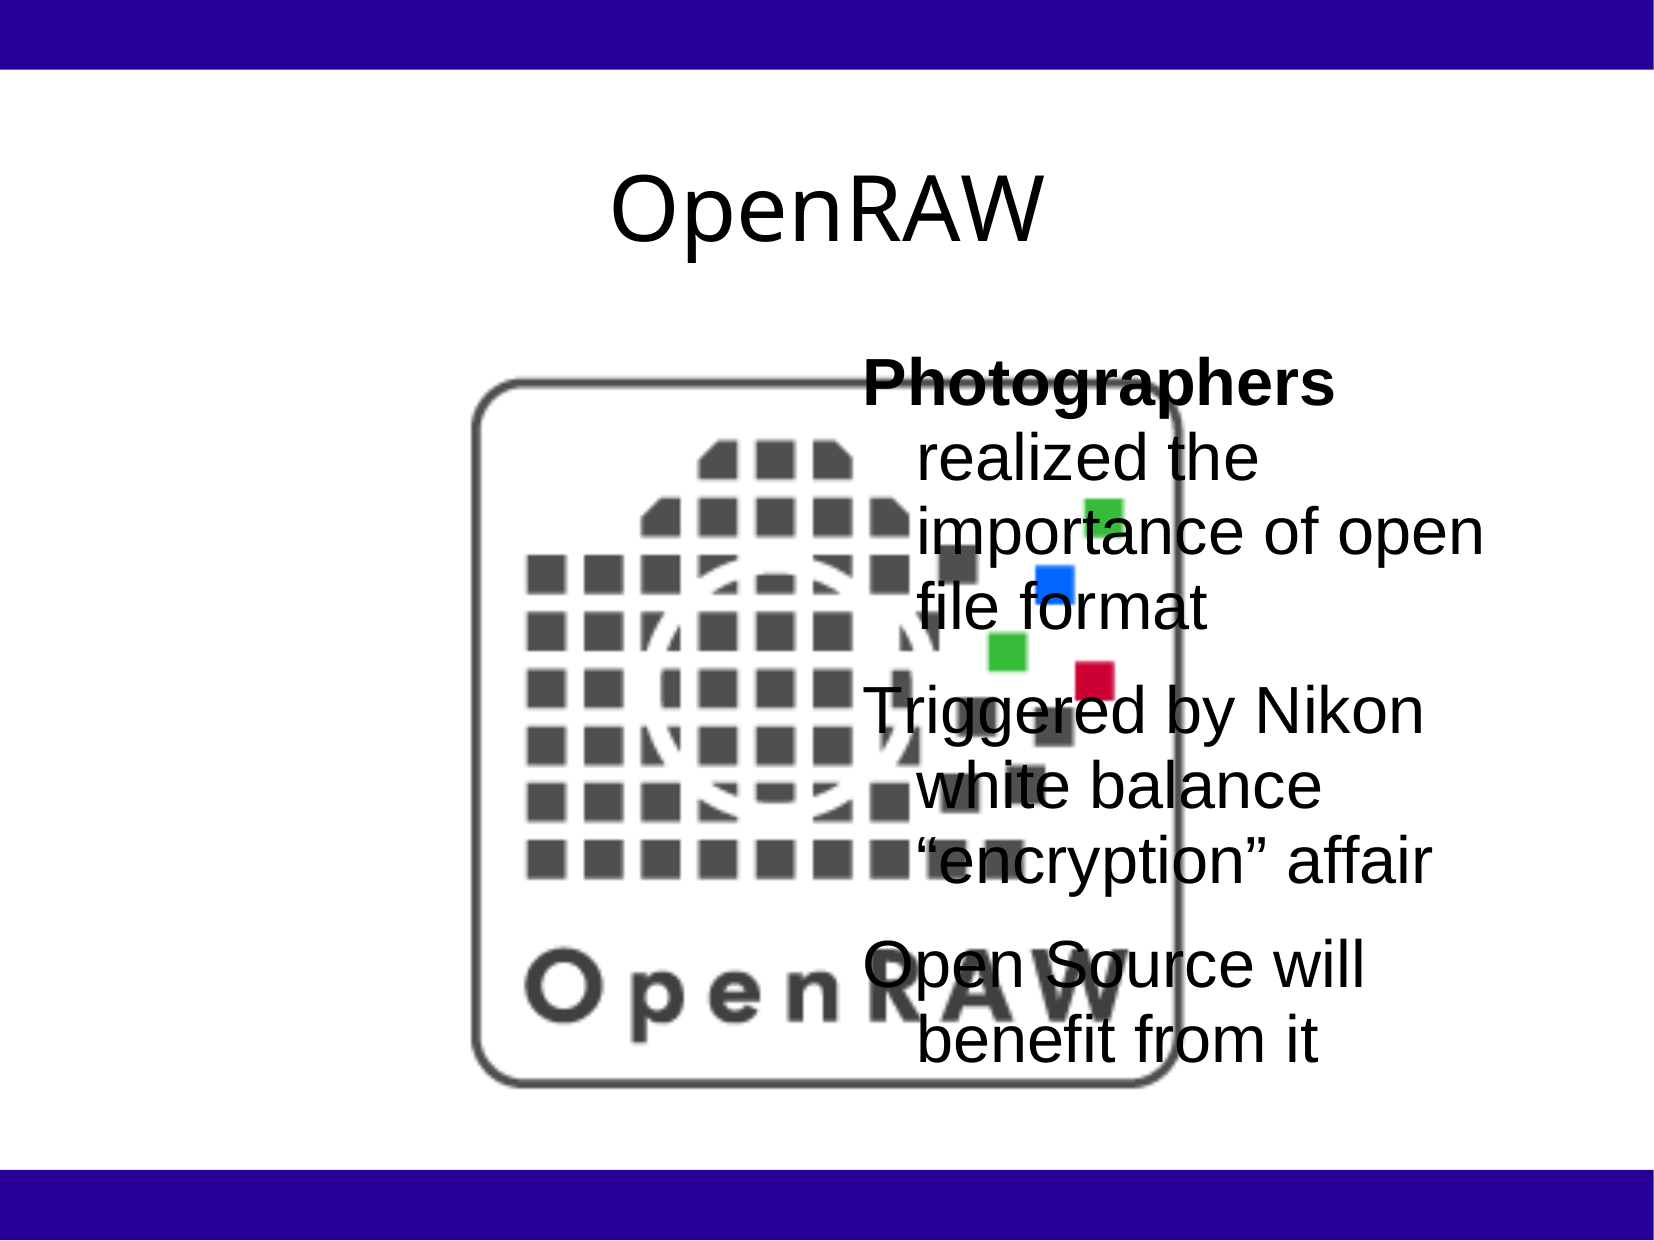

# OpenRAW
Photographers realized the importance of open file format
Triggered by Nikon white balance “encryption” affair
Open Source will benefit from it